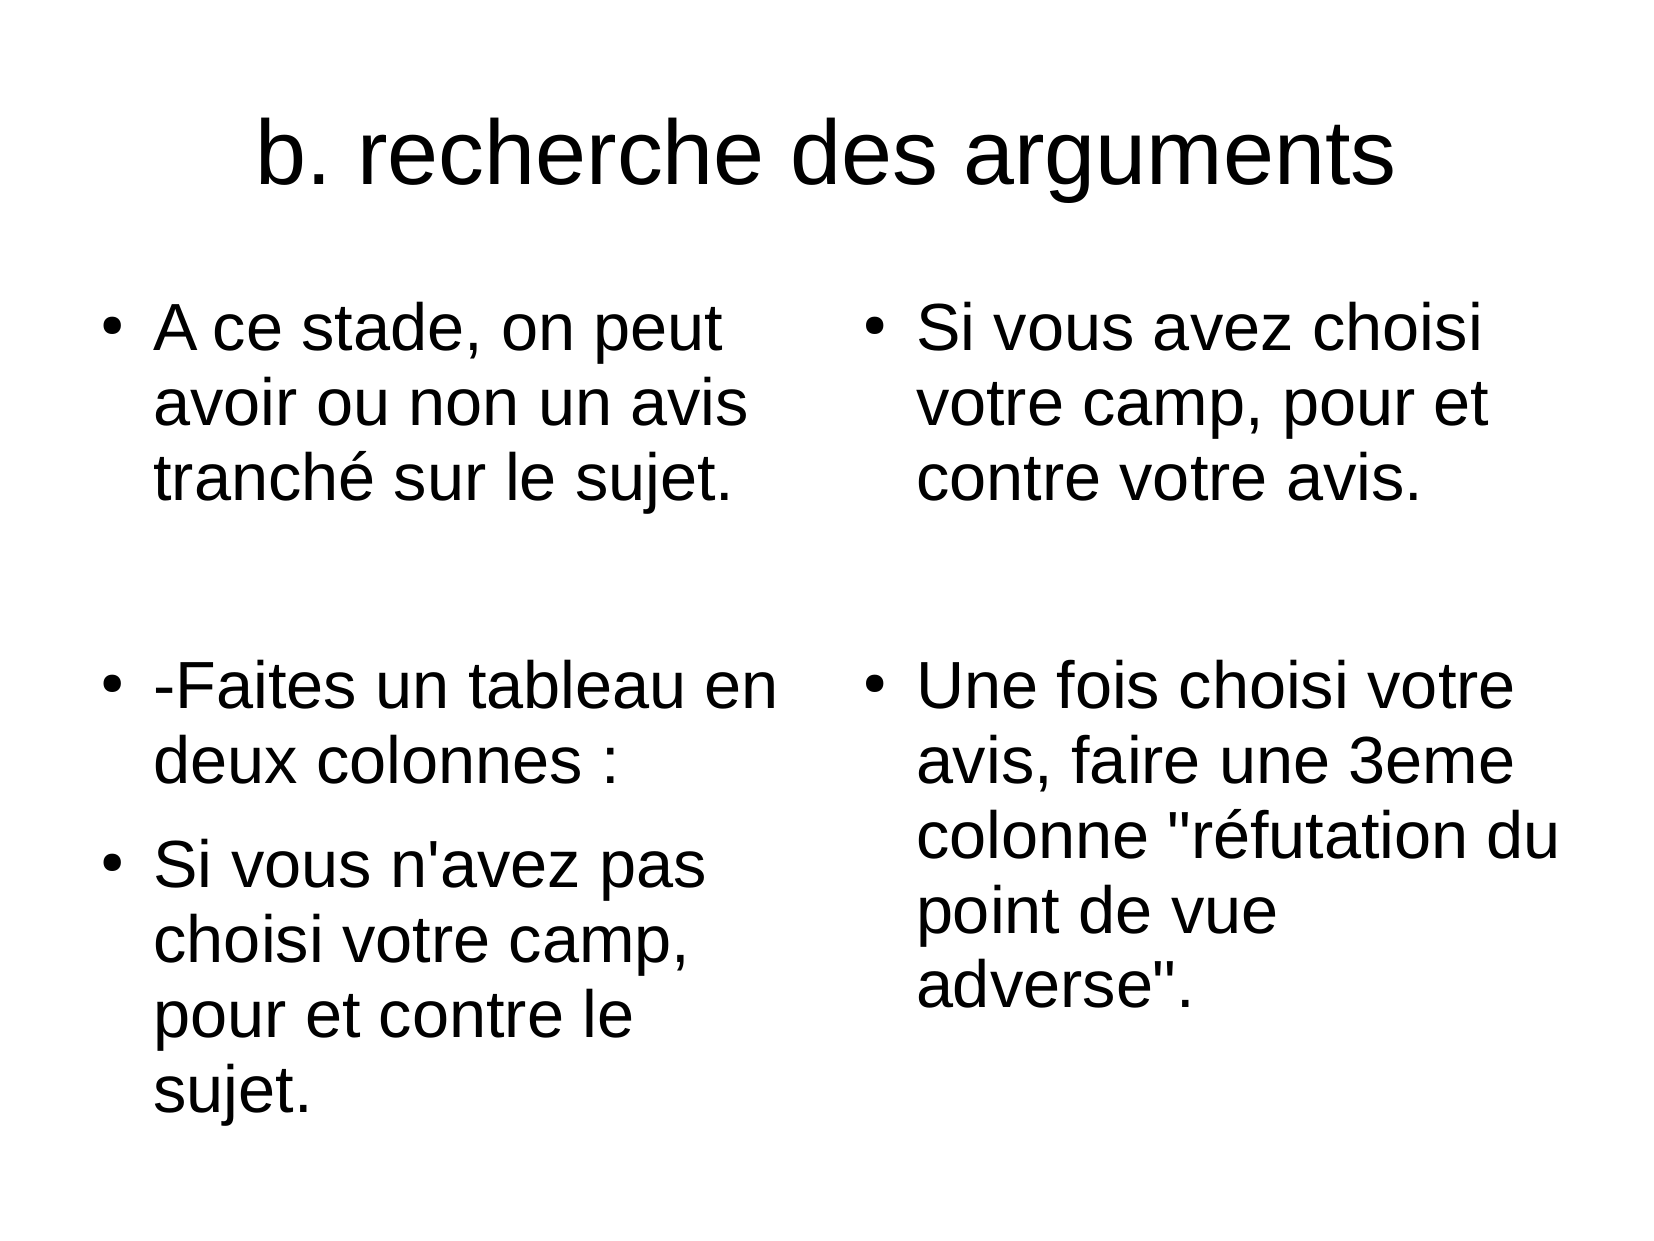

# b. recherche des arguments
A ce stade, on peut avoir ou non un avis tranché sur le sujet.
-Faites un tableau en deux colonnes :
Si vous n'avez pas choisi votre camp, pour et contre le sujet.
Si vous avez choisi votre camp, pour et contre votre avis.
Une fois choisi votre avis, faire une 3eme colonne "réfutation du point de vue adverse".